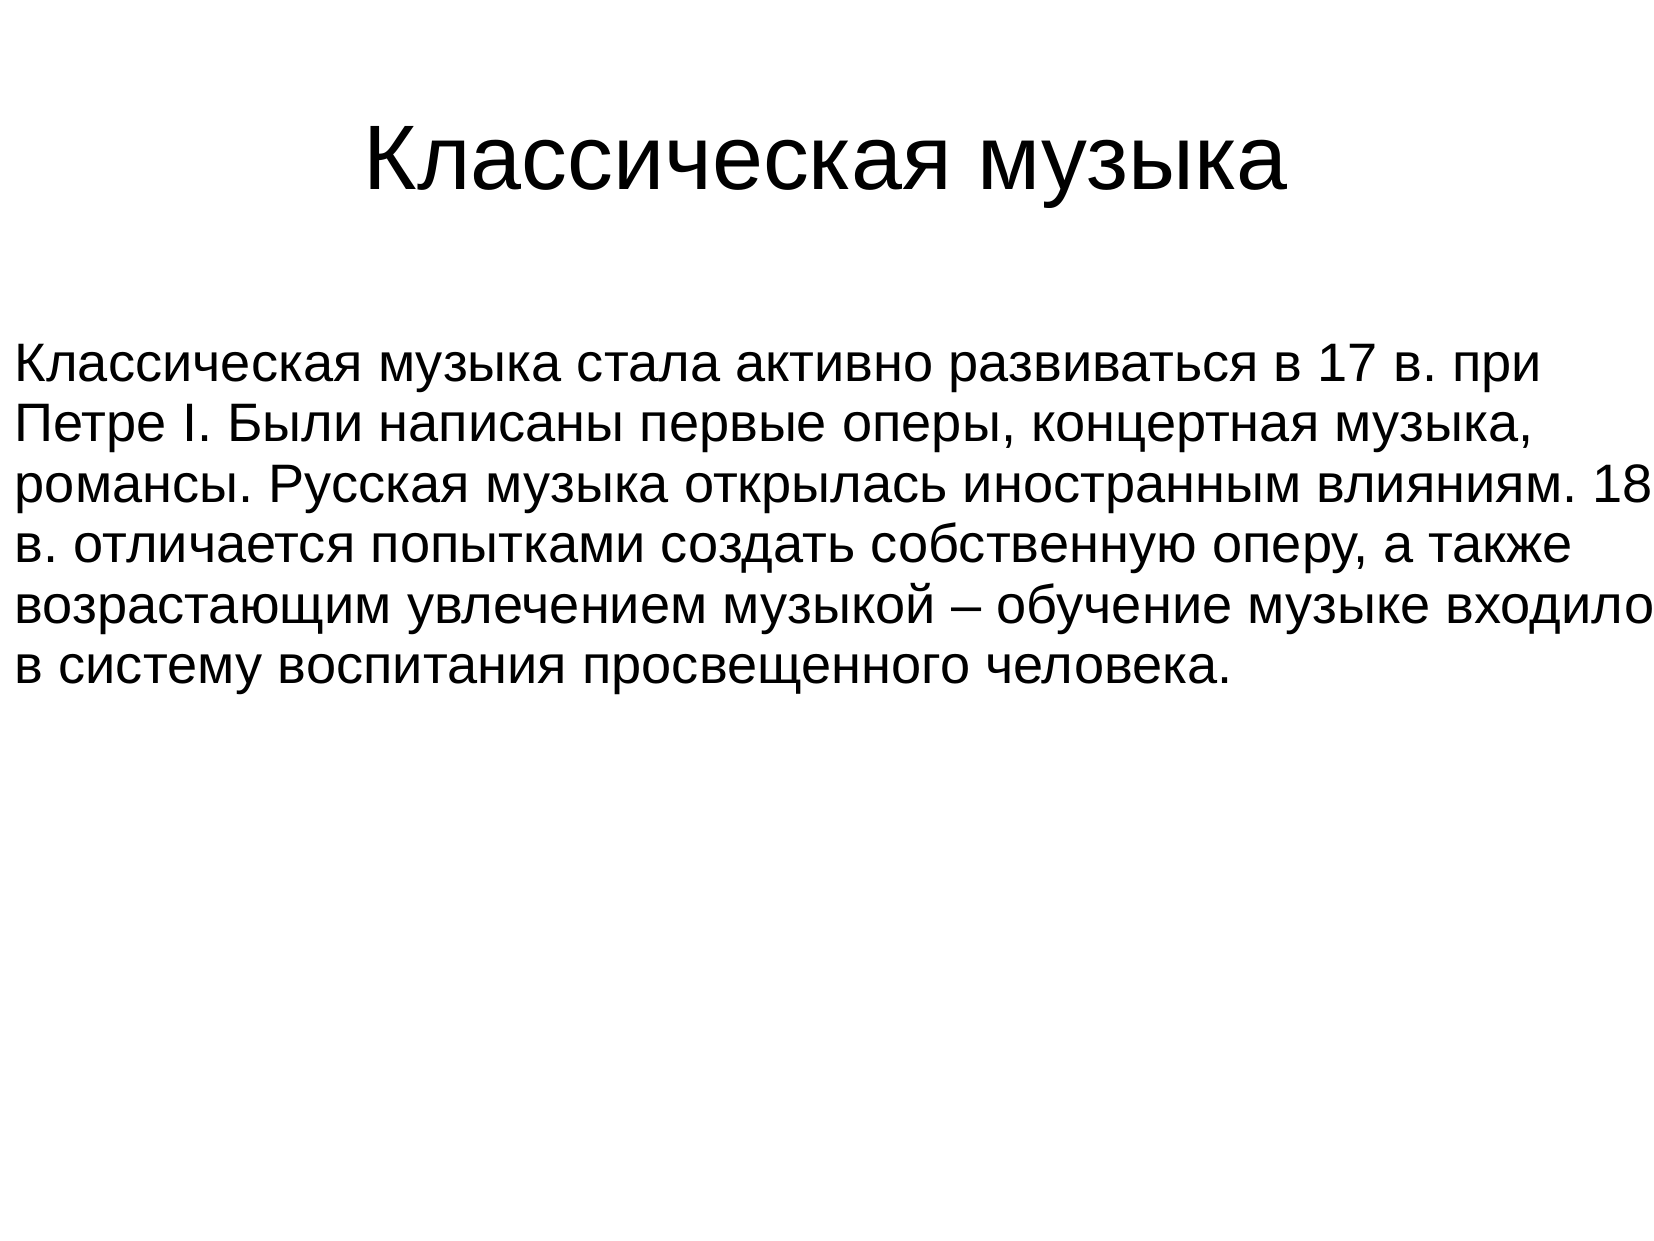

# Классическая музыка
Классическая музыка стала активно развиваться в 17 в. при Петре I. Были написаны первые оперы, концертная музыка, романсы. Русская музыка открылась иностранным влияниям. 18 в. отличается попытками создать собственную оперу, а также возрастающим увлечением музыкой – обучение музыке входило в систему воспитания просвещенного человека.